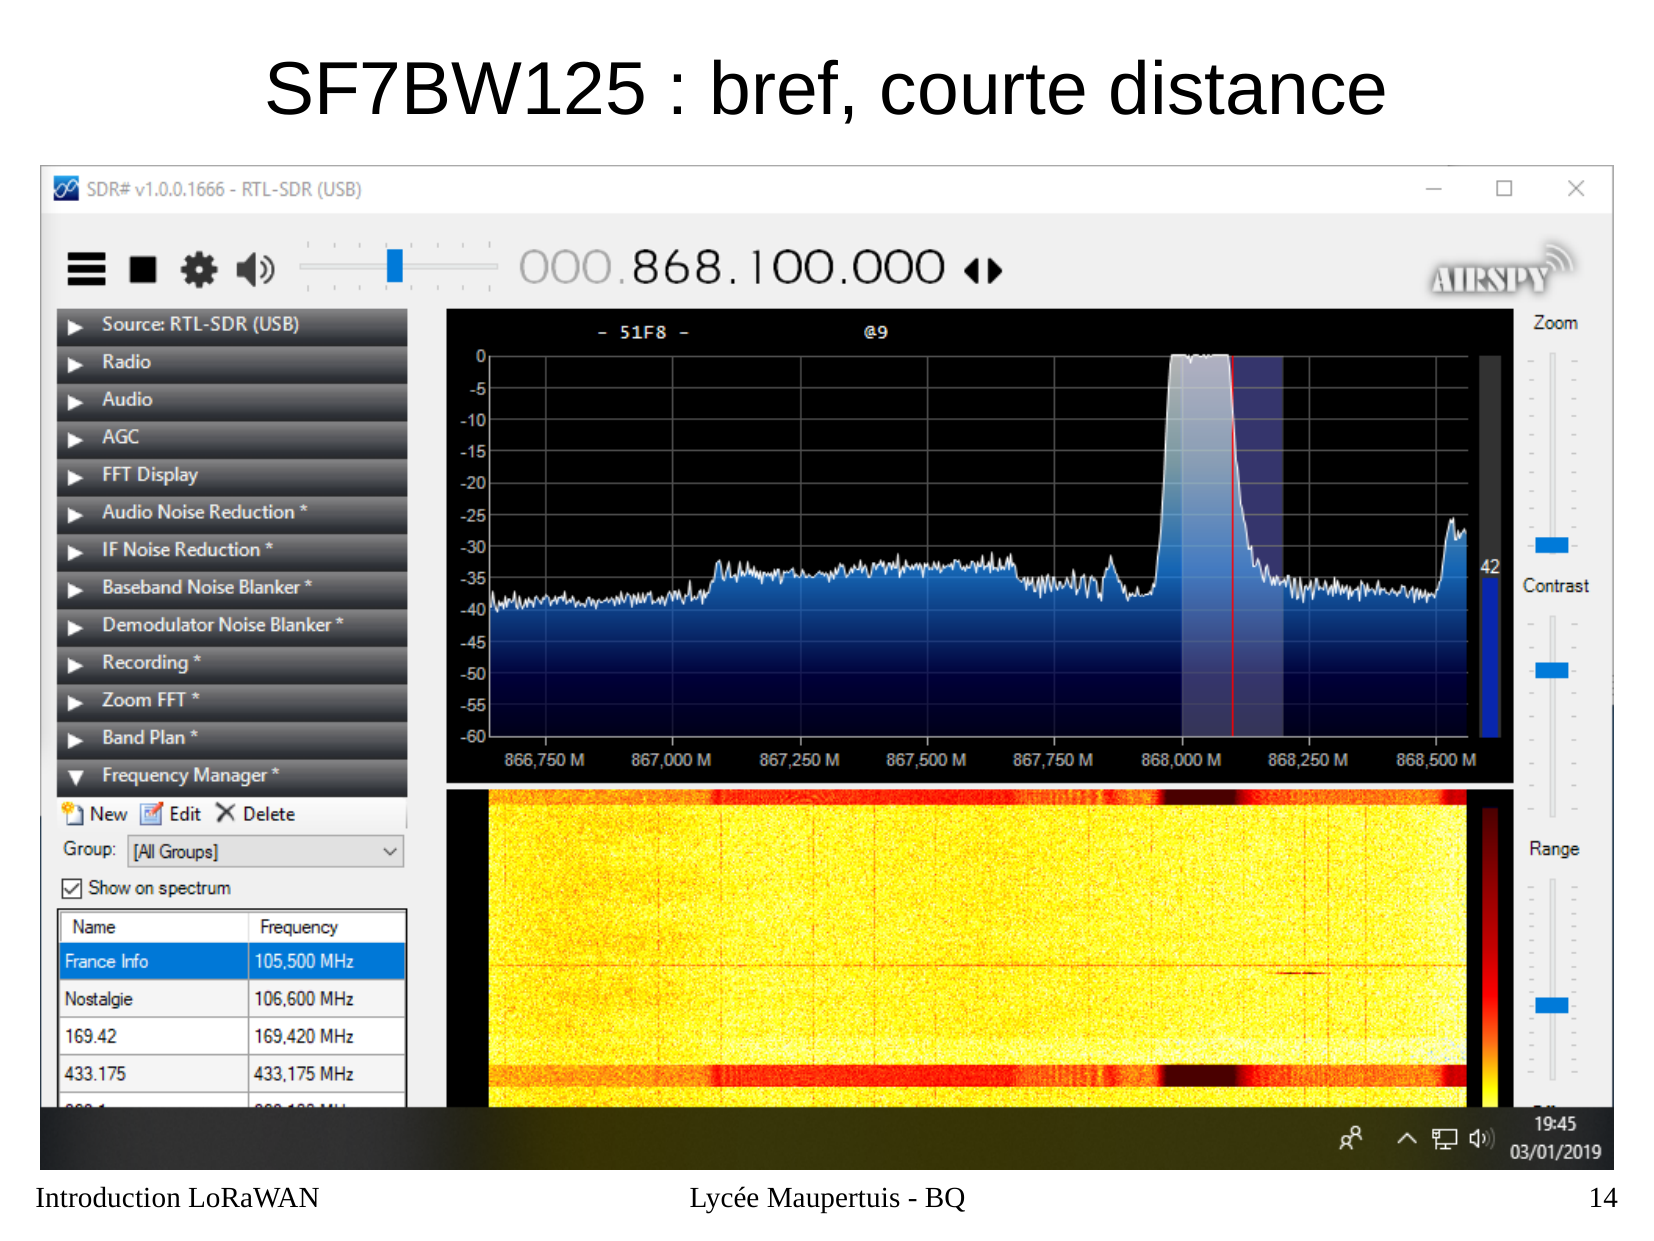

# SF7BW125 : bref, courte distance
Introduction LoRaWAN
Lycée Maupertuis - BQ
14